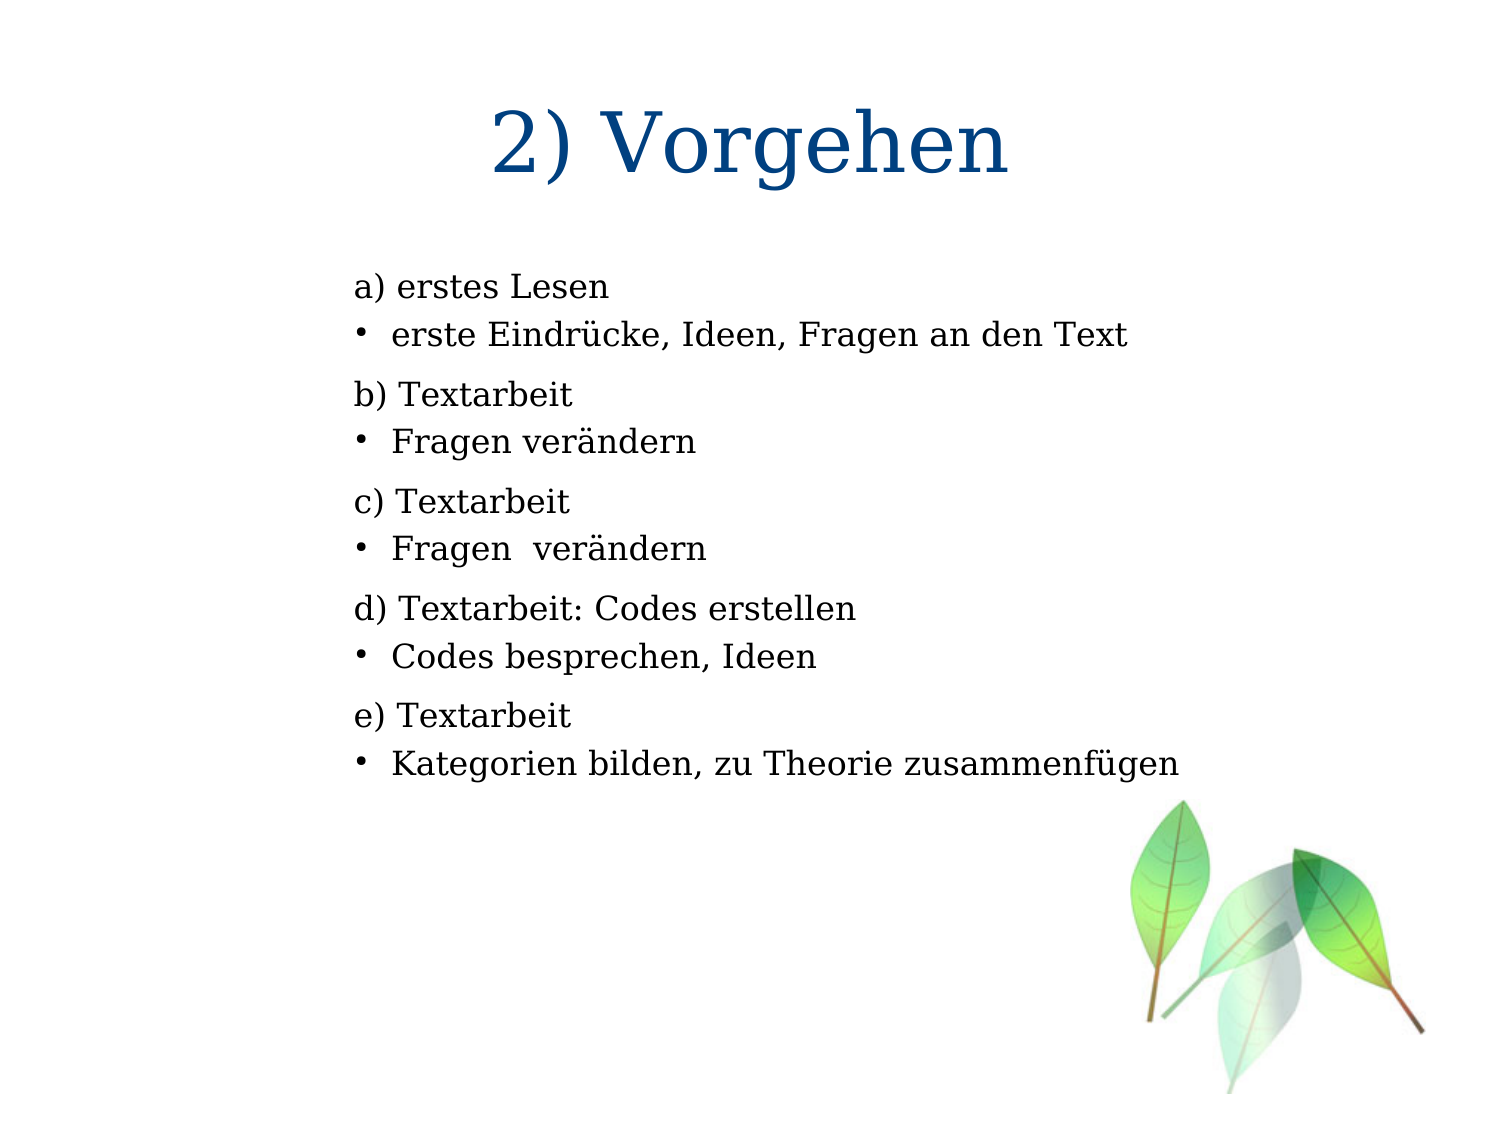

# 2) Vorgehen
a) erstes Lesen
erste Eindrücke, Ideen, Fragen an den Text
b) Textarbeit
Fragen verändern
c) Textarbeit
Fragen verändern
d) Textarbeit: Codes erstellen
Codes besprechen, Ideen
e) Textarbeit
Kategorien bilden, zu Theorie zusammenfügen